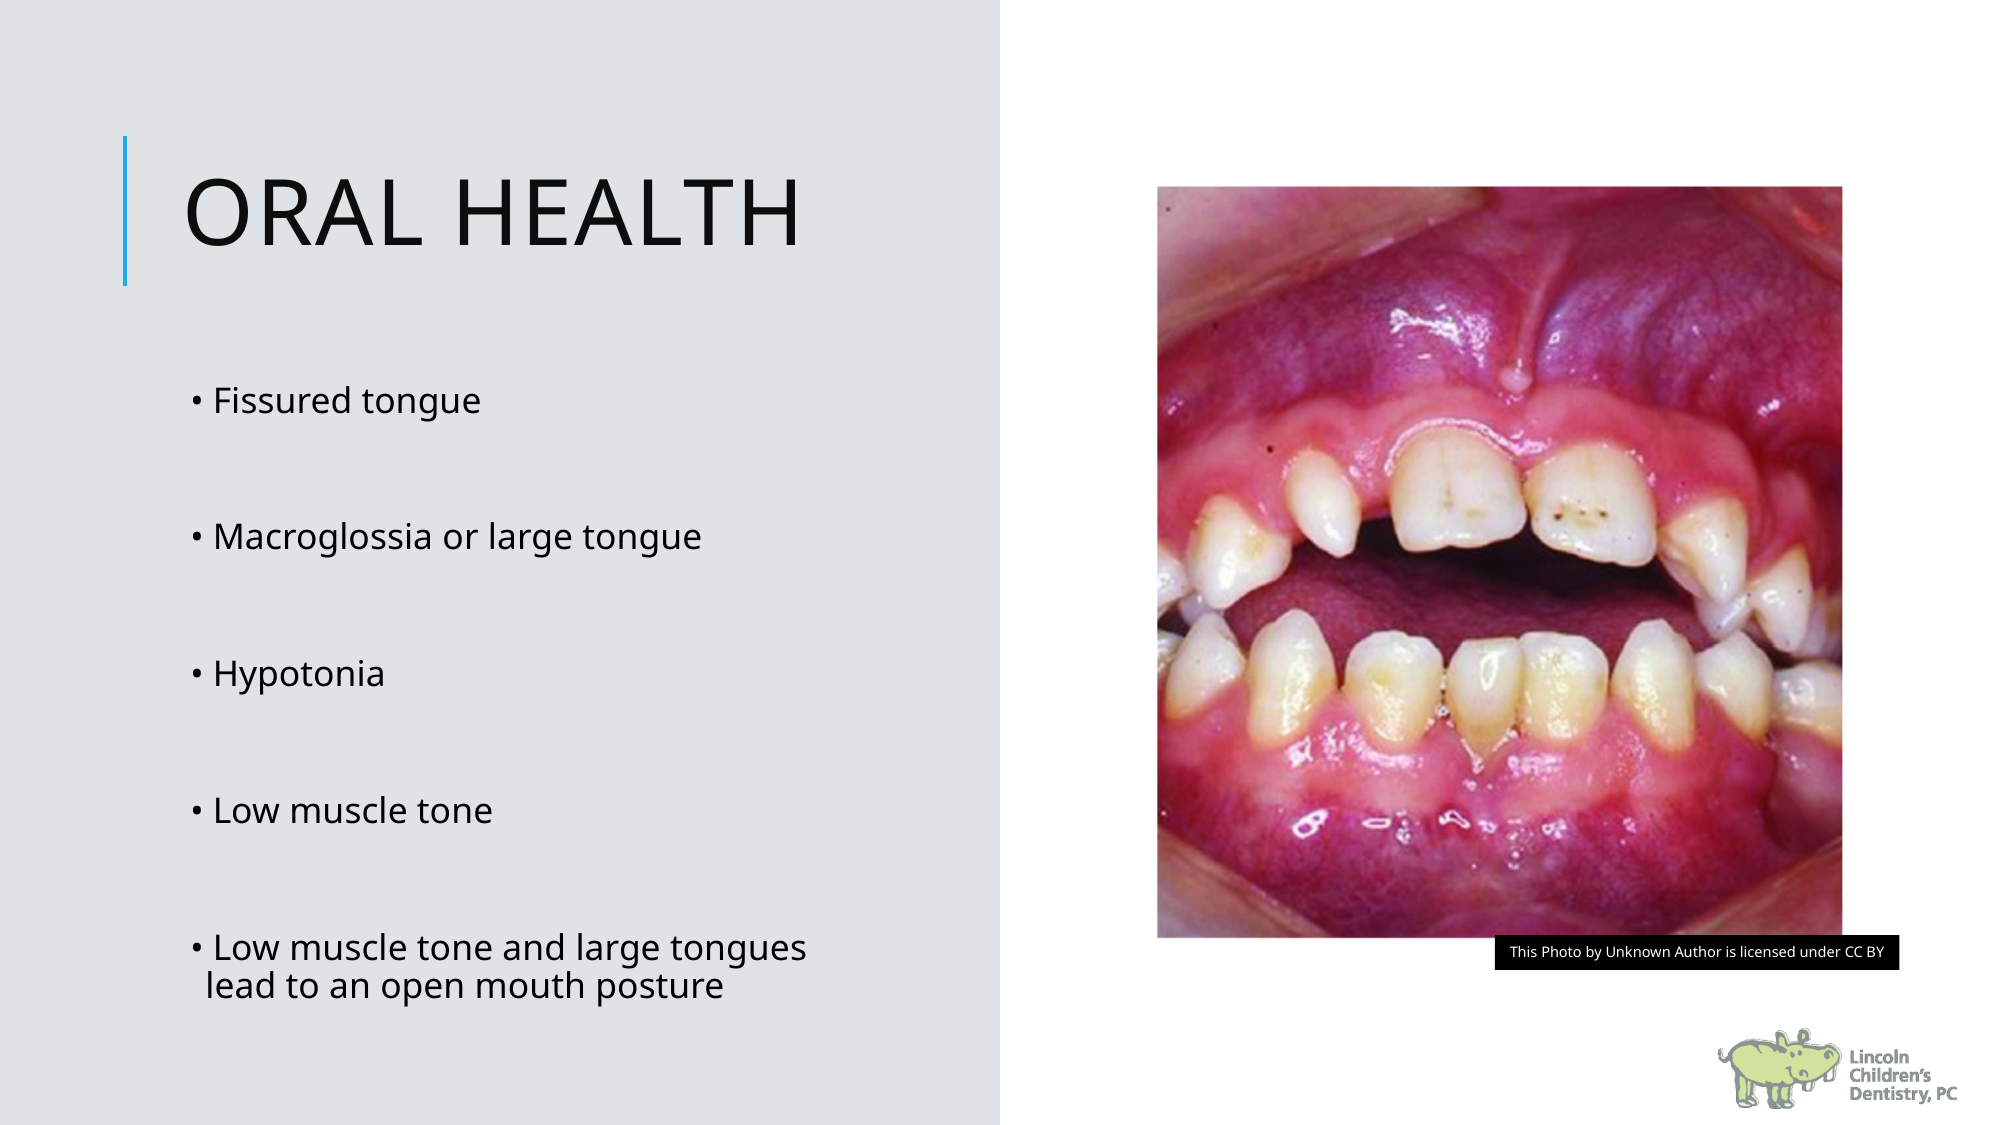

# Oral health
• Fissured tongue
• Macroglossia or large tongue
• Hypotonia
• Low muscle tone
• Low muscle tone and large tongues lead to an open mouth posture
This Photo by Unknown Author is licensed under CC BY